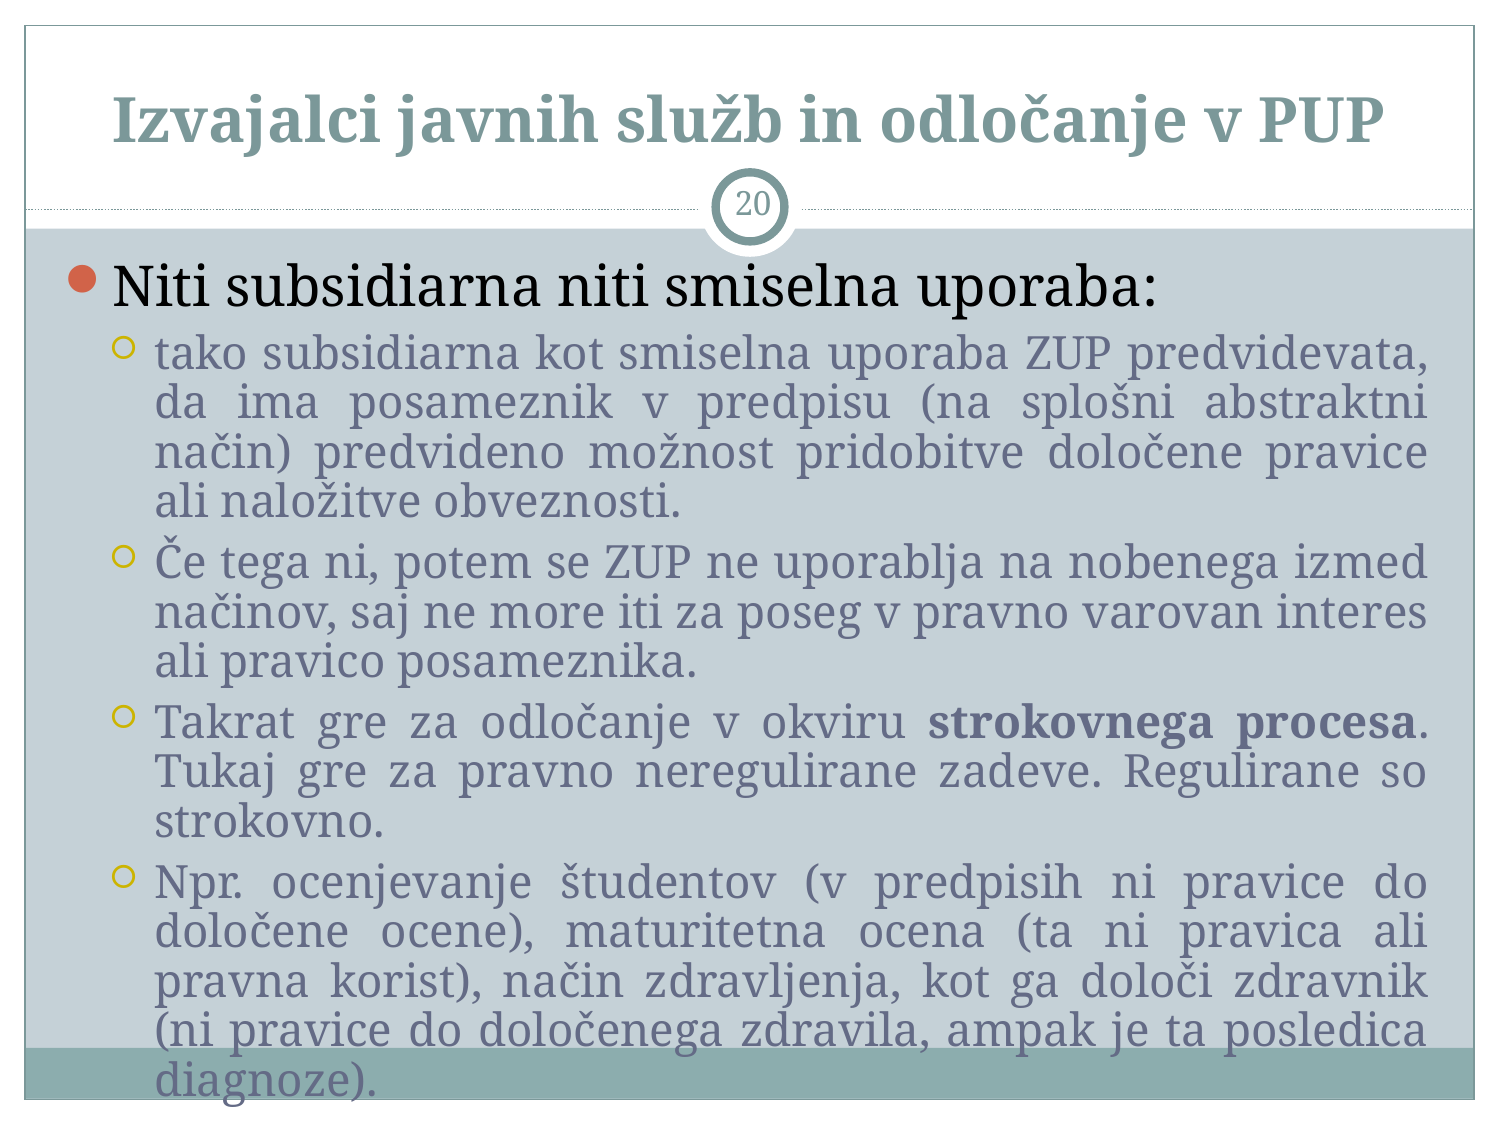

# Izvajalci javnih služb in odločanje v PUP
Niti subsidiarna niti smiselna uporaba:
tako subsidiarna kot smiselna uporaba ZUP predvidevata, da ima posameznik v predpisu (na splošni abstraktni način) predvideno možnost pridobitve določene pravice ali naložitve obveznosti.
Če tega ni, potem se ZUP ne uporablja na nobenega izmed načinov, saj ne more iti za poseg v pravno varovan interes ali pravico posameznika.
Takrat gre za odločanje v okviru strokovnega procesa. Tukaj gre za pravno neregulirane zadeve. Regulirane so strokovno.
Npr. ocenjevanje študentov (v predpisih ni pravice do določene ocene), maturitetna ocena (ta ni pravica ali pravna korist), način zdravljenja, kot ga določi zdravnik (ni pravice do določenega zdravila, ampak je ta posledica diagnoze).